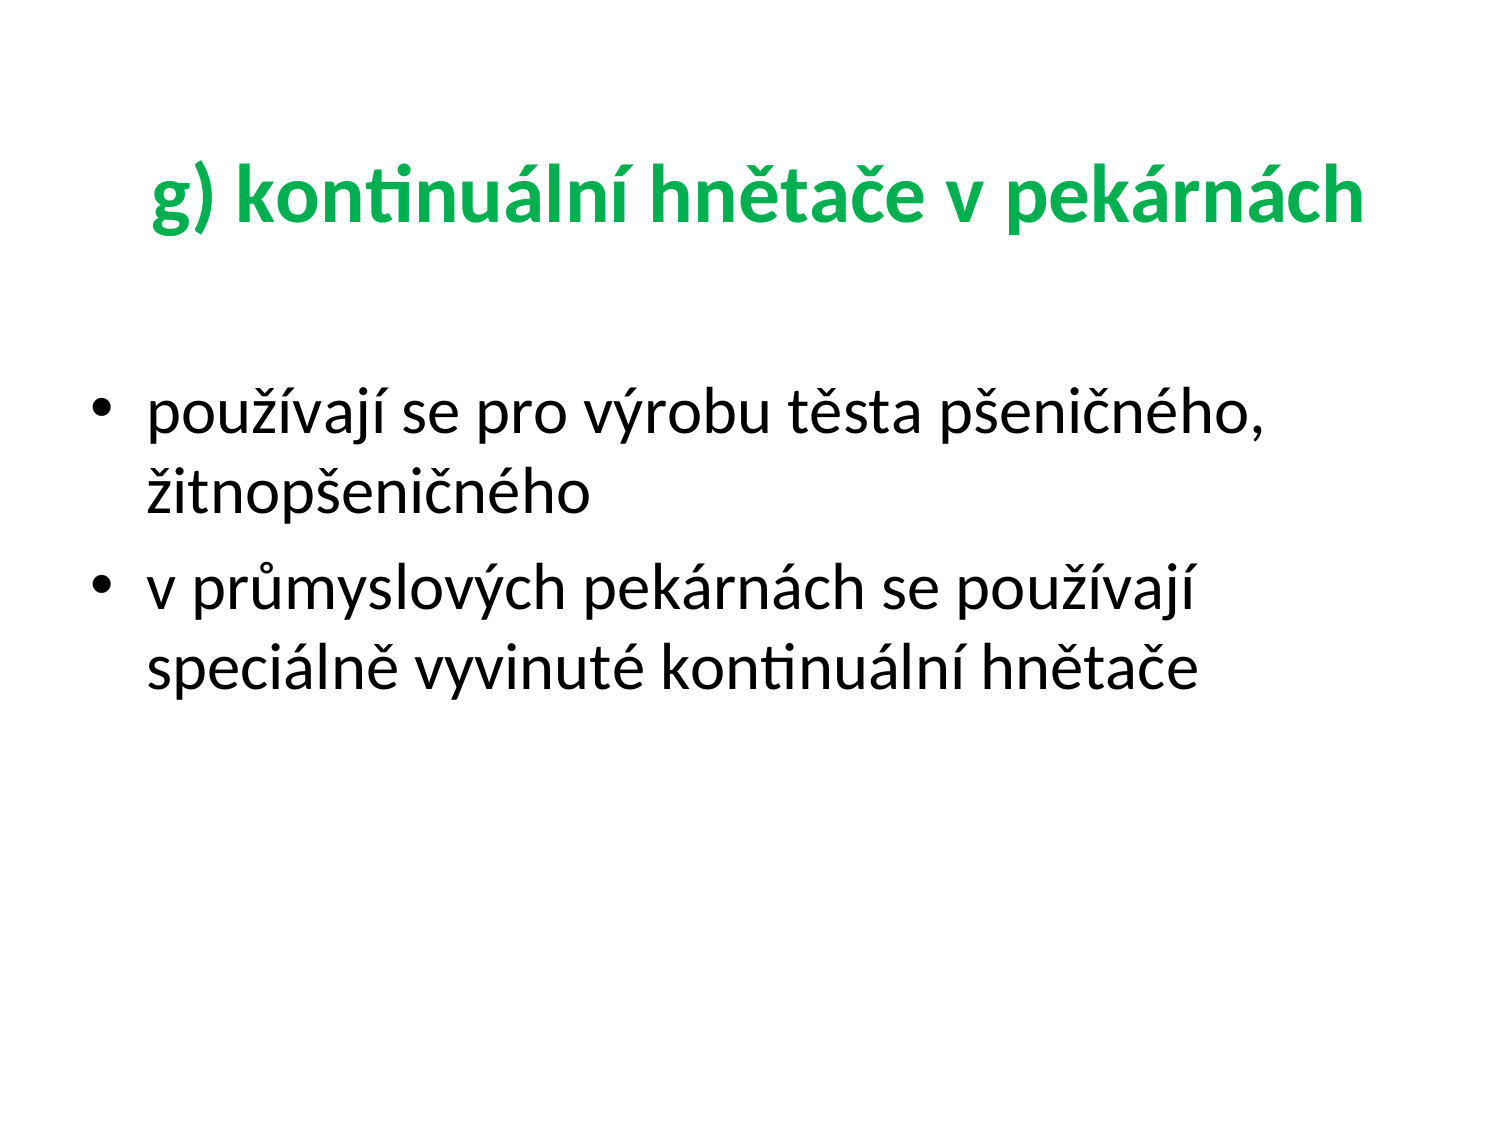

# g) kontinuální hnětače v pekárnách
používají se pro výrobu těsta pšeničného, žitnopšeničného
v průmyslových pekárnách se používají speciálně vyvinuté kontinuální hnětače